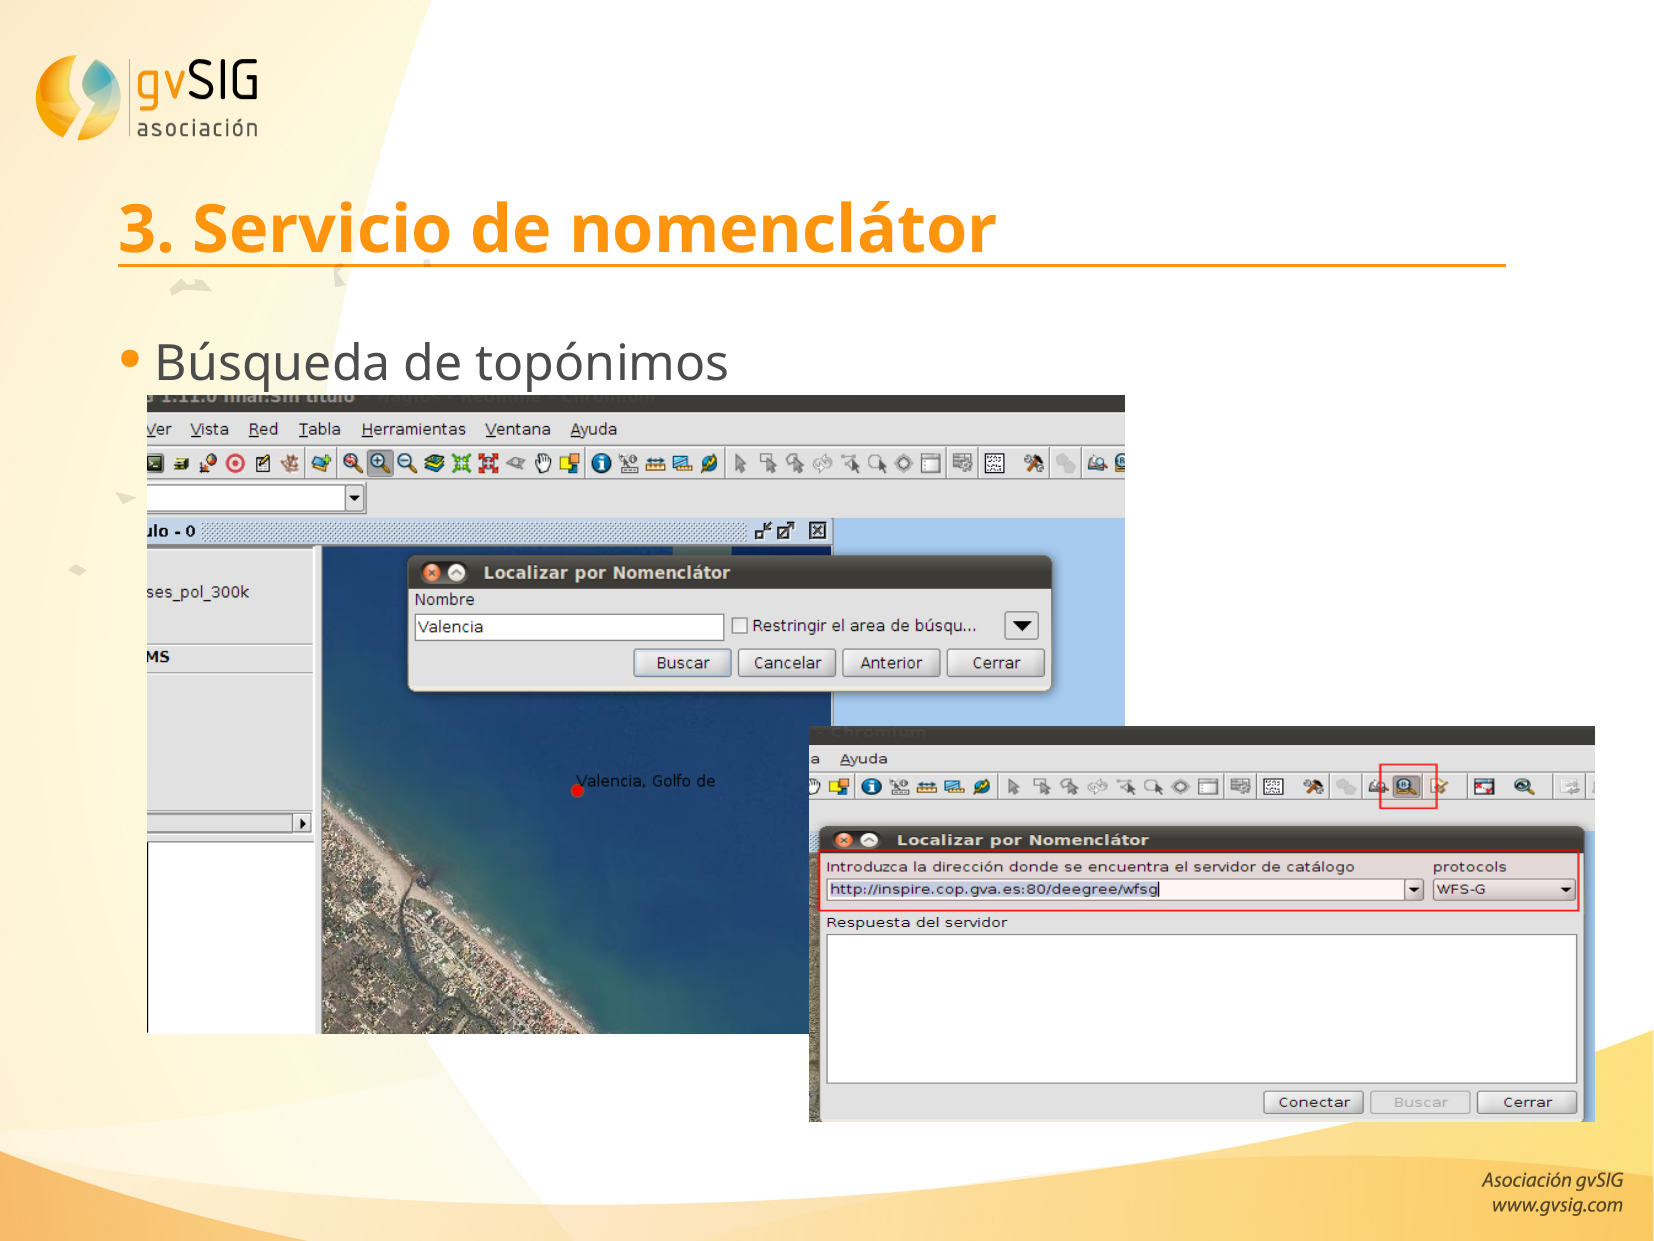

# 3. Servicio de nomenclátor
 Búsqueda de topónimos